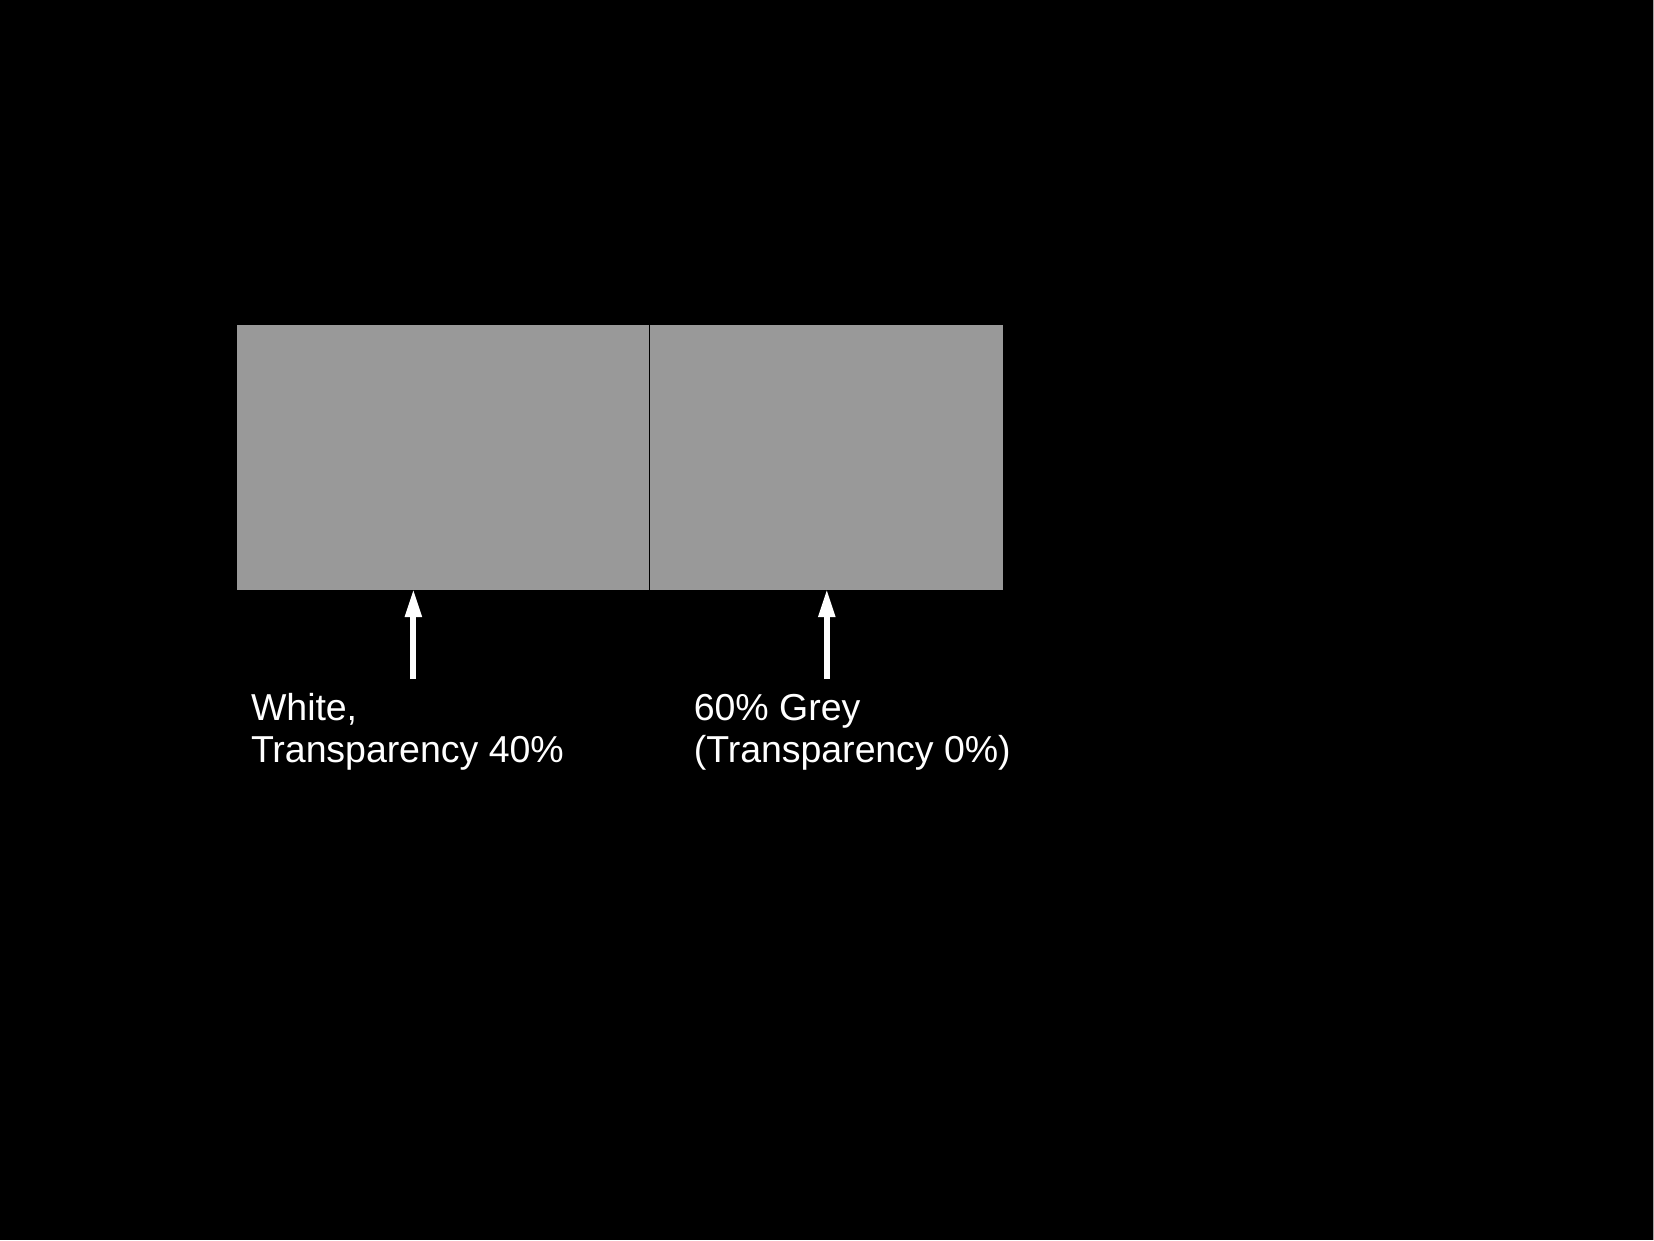

White,
Transparency 40%
60% Grey
(Transparency 0%)